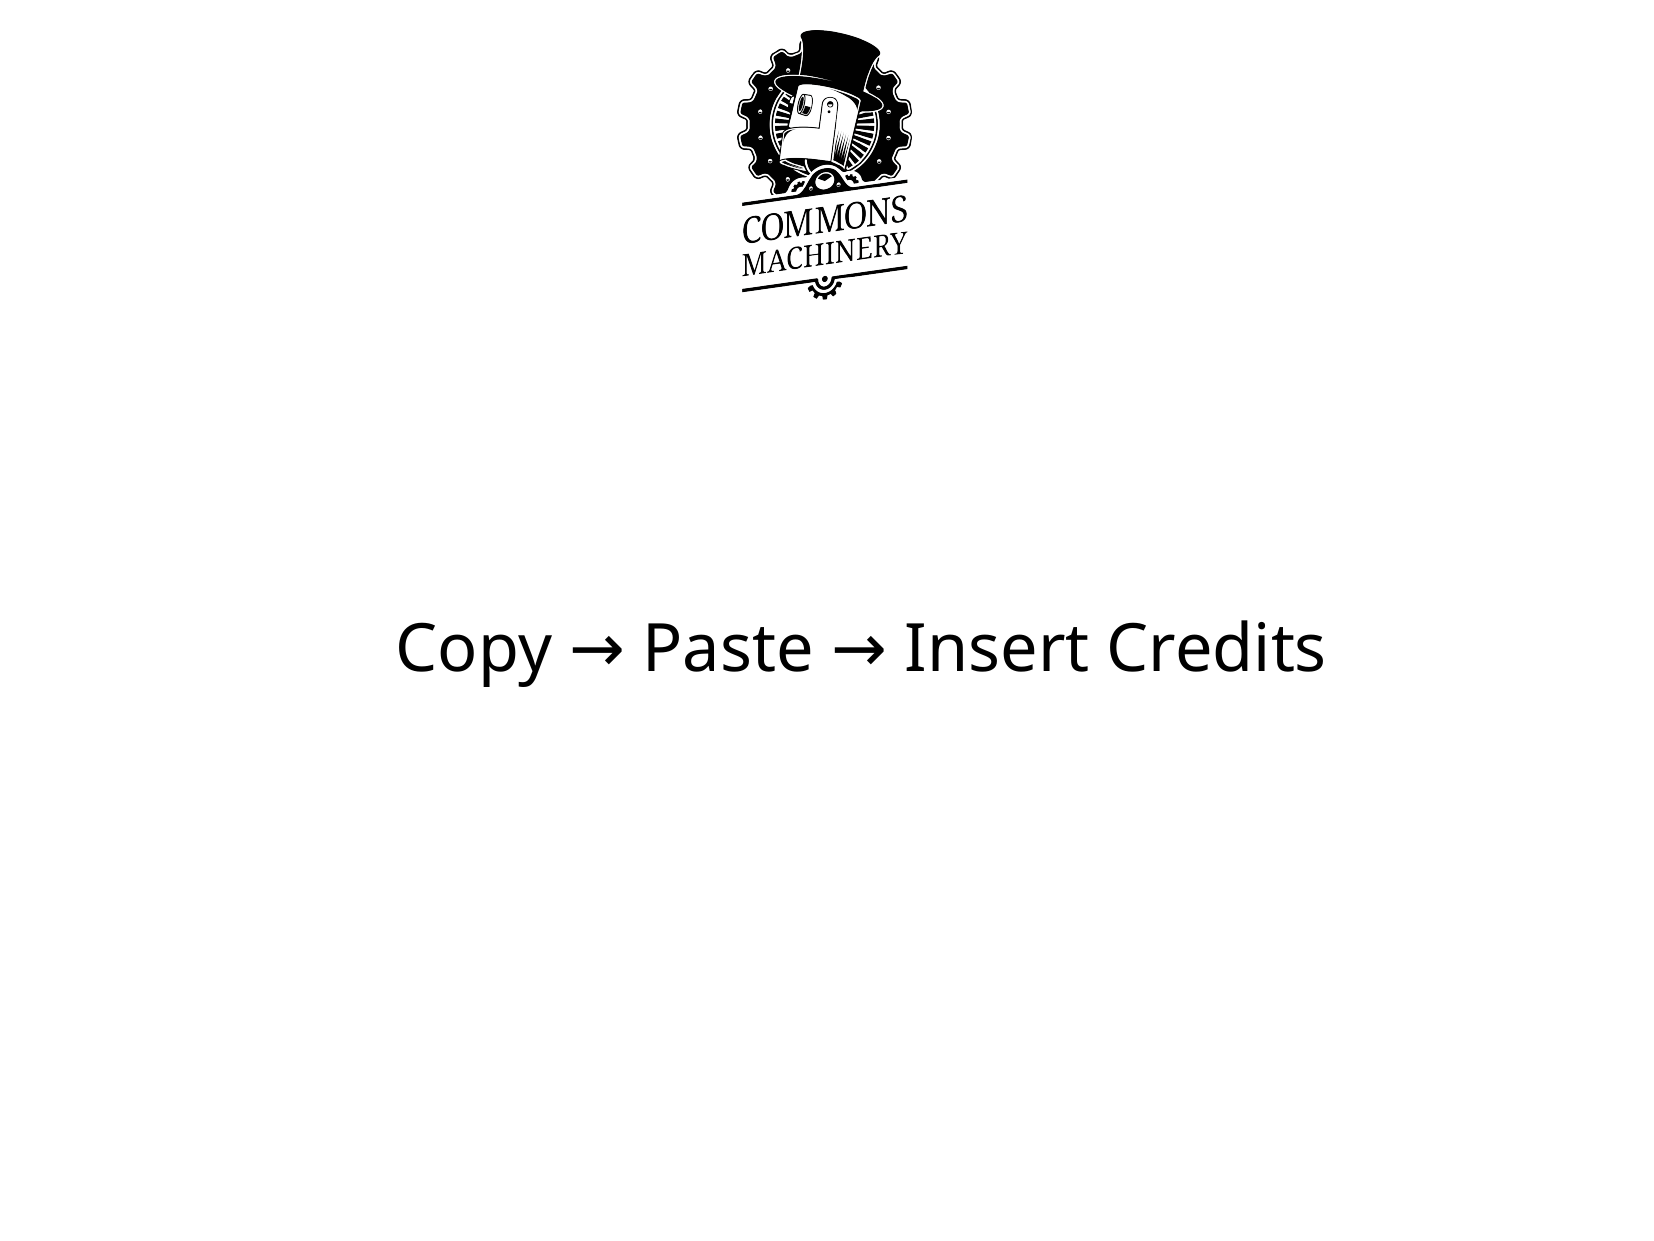

#
Copy → Paste → Insert Credits